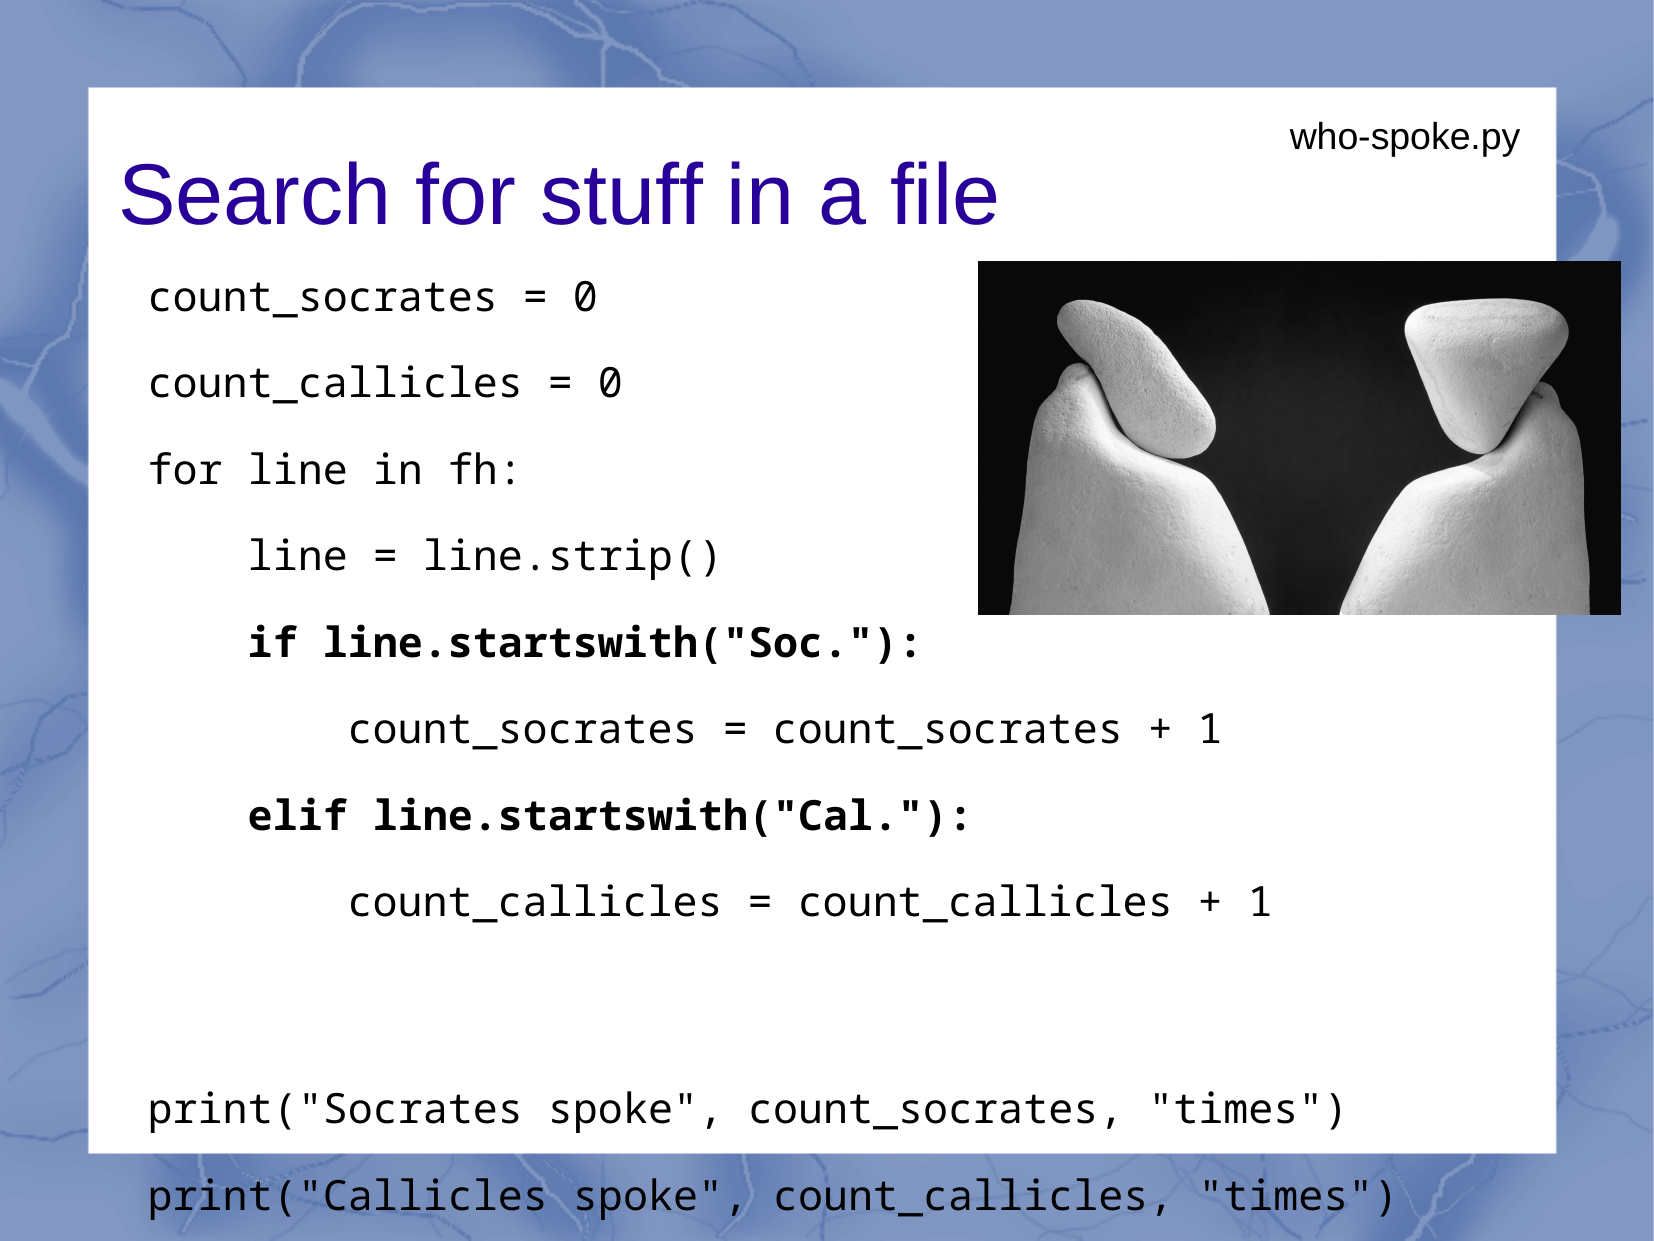

# Search for stuff in a file
who-spoke.py
count_socrates = 0
count_callicles = 0
for line in fh:
 line = line.strip()
 if line.startswith("Soc."):
 count_socrates = count_socrates + 1
 elif line.startswith("Cal."):
 count_callicles = count_callicles + 1
print("Socrates spoke", count_socrates, "times")
print("Callicles spoke", count_callicles, "times")